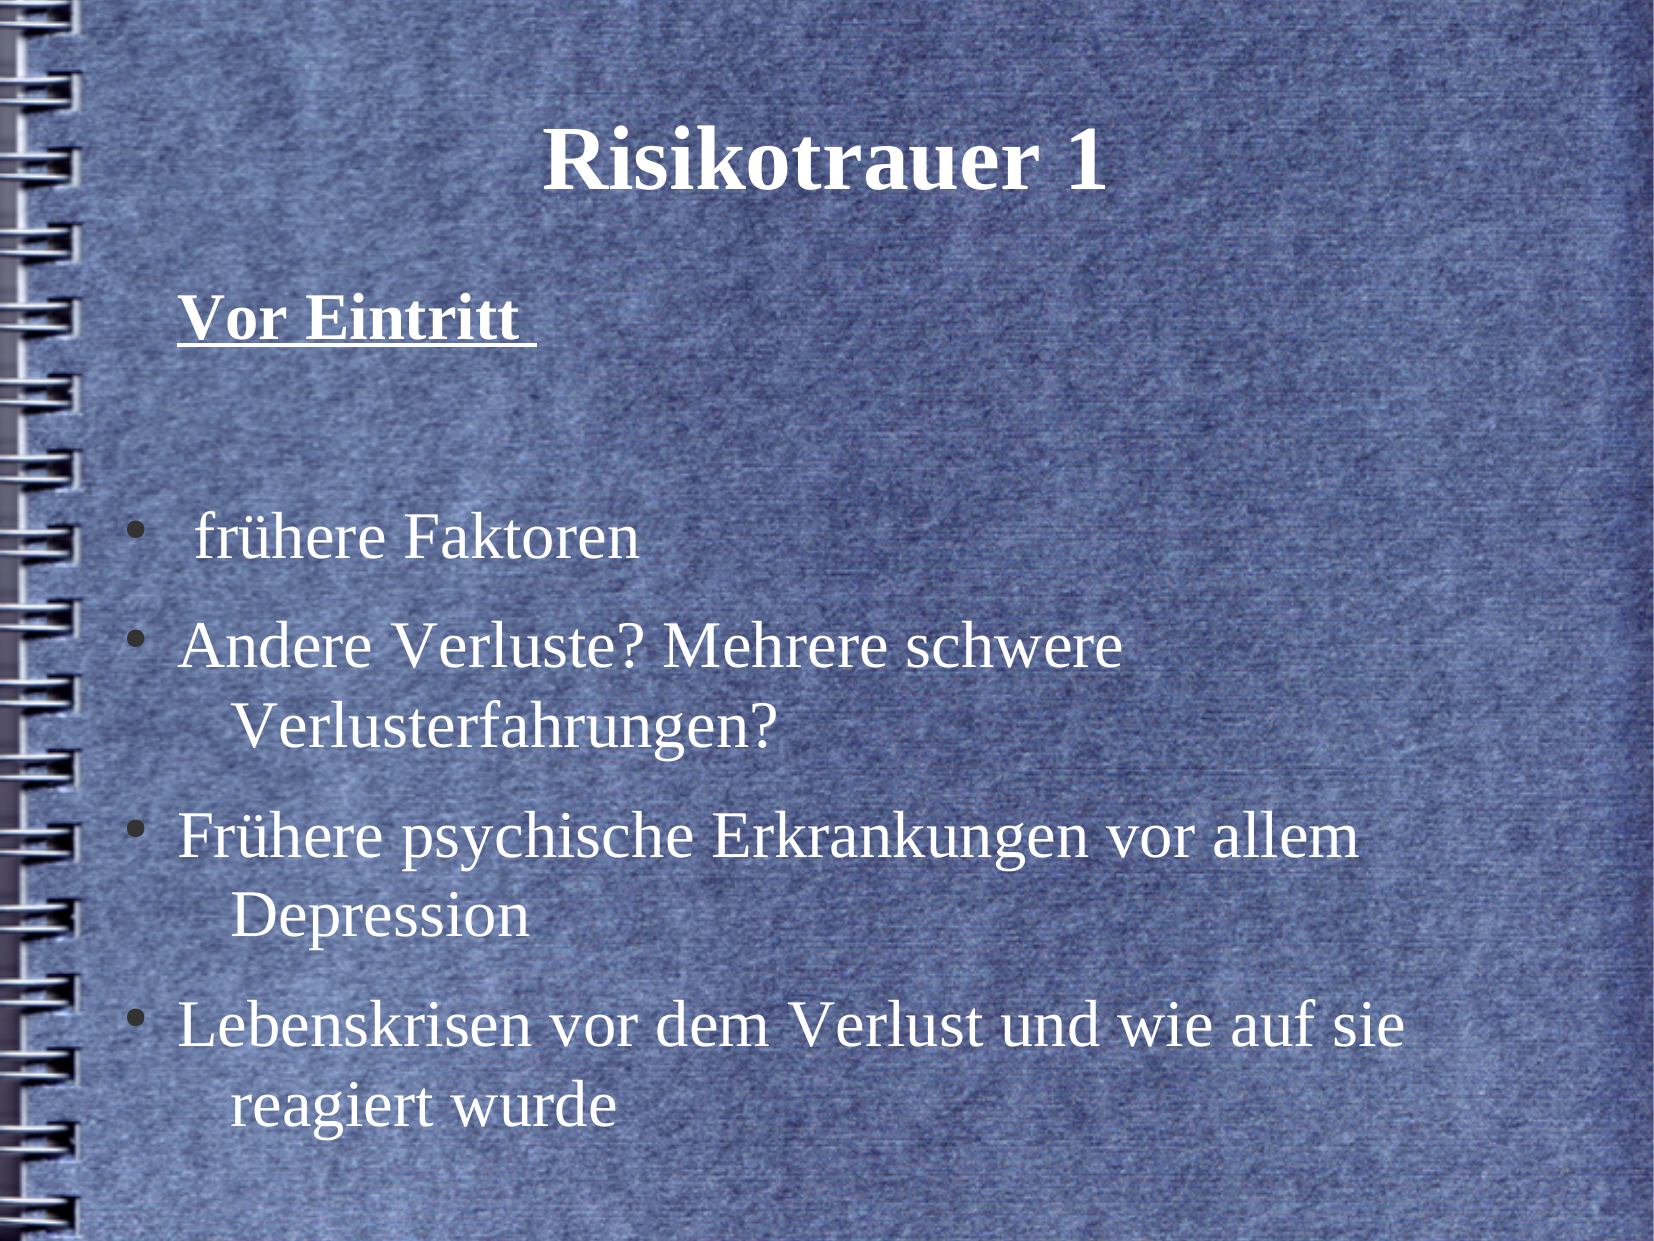

# Risikotrauer 1
Vor Eintritt
 frühere Faktoren
Andere Verluste? Mehrere schwere Verlusterfahrungen?
Frühere psychische Erkrankungen vor allem Depression
Lebenskrisen vor dem Verlust und wie auf sie reagiert wurde